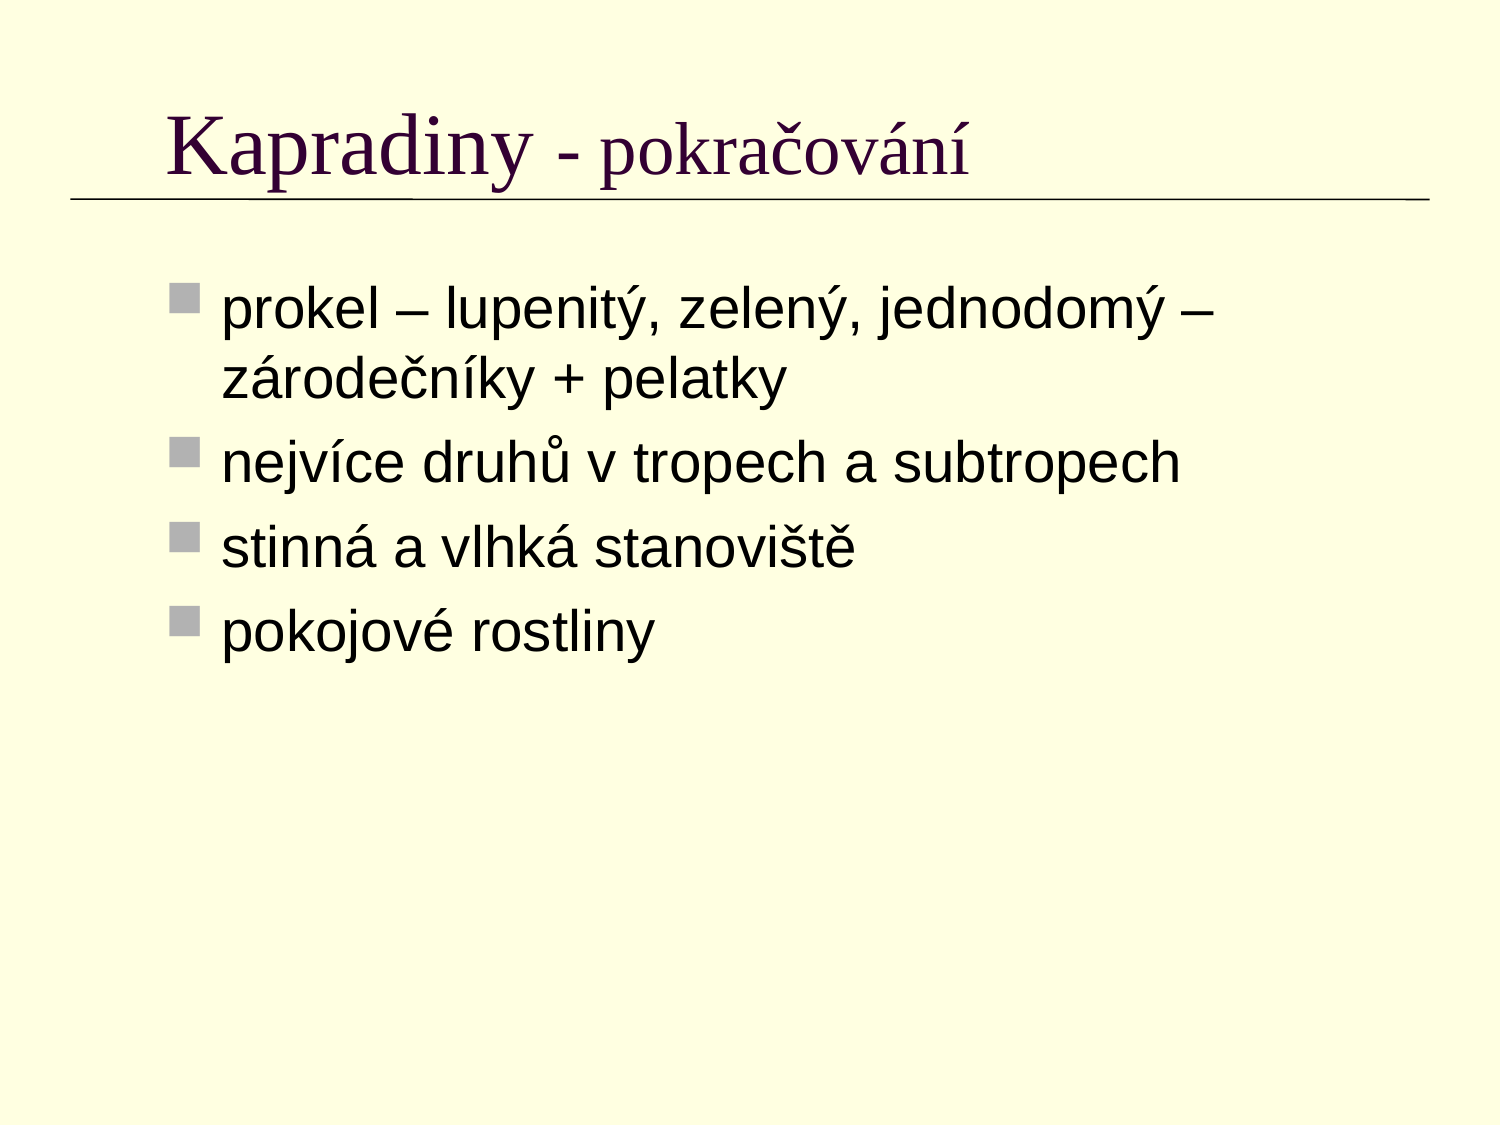

# Kapradiny - pokračování
prokel – lupenitý, zelený, jednodomý – zárodečníky + pelatky
nejvíce druhů v tropech a subtropech
stinná a vlhká stanoviště
pokojové rostliny